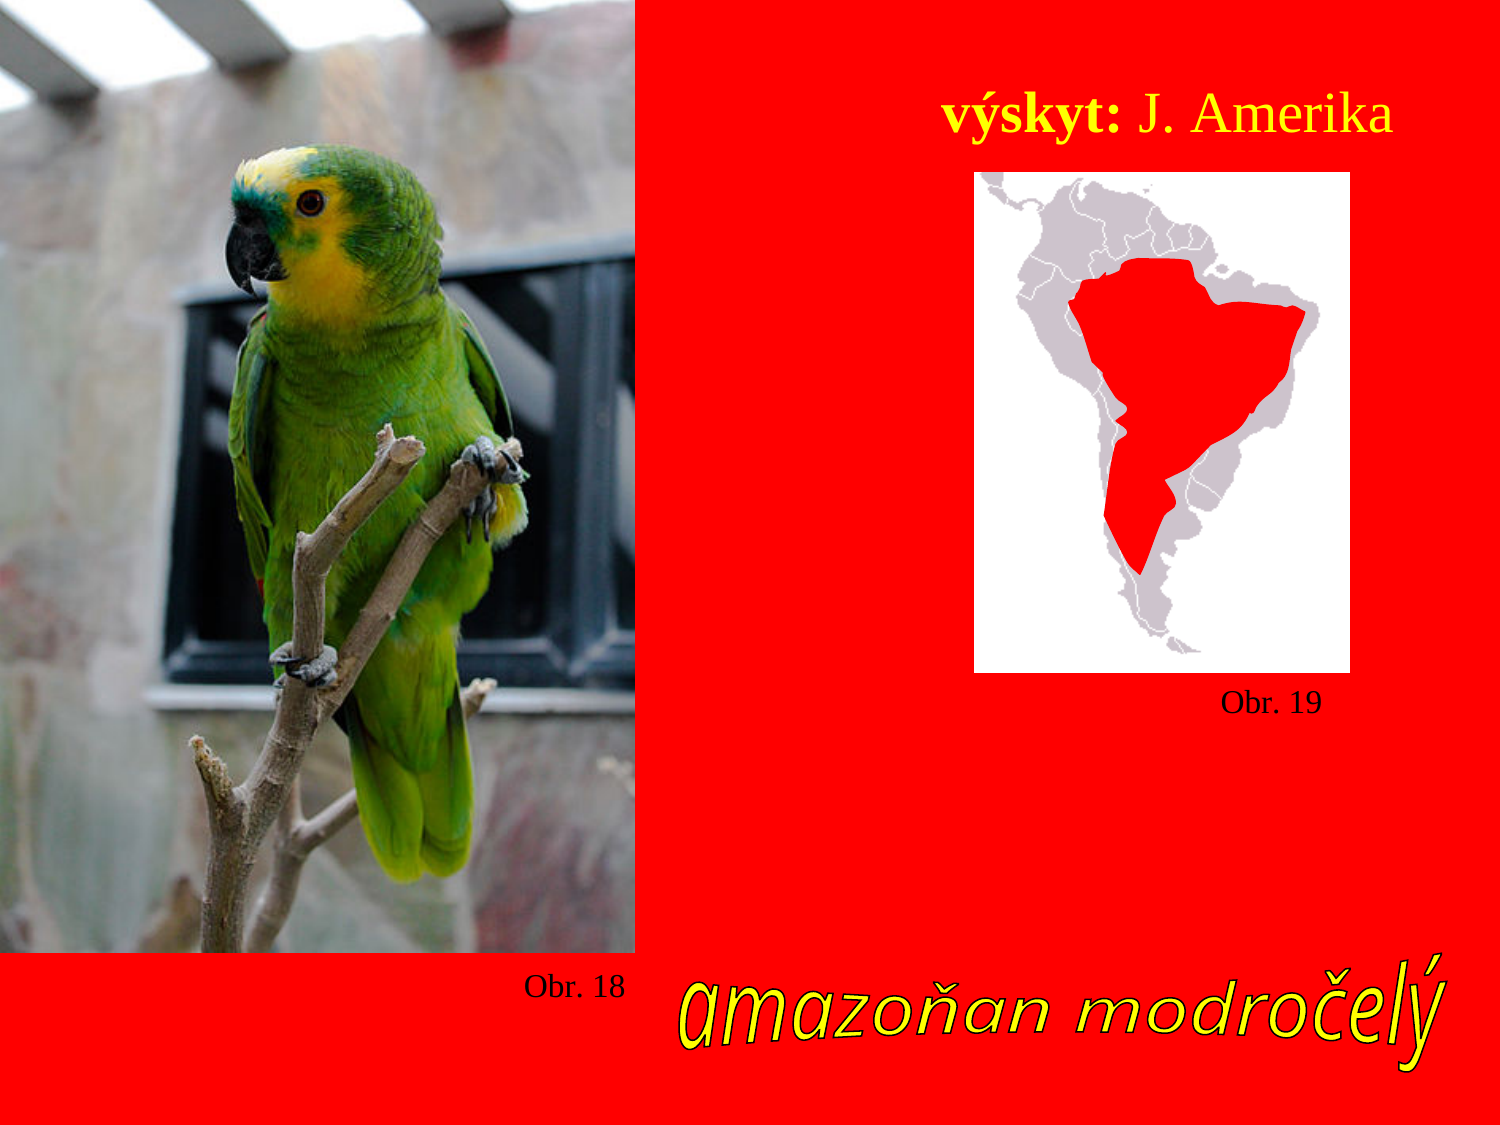

výskyt: J. Amerika
 Obr. 19
 Obr. 18
amazoňan modročelý